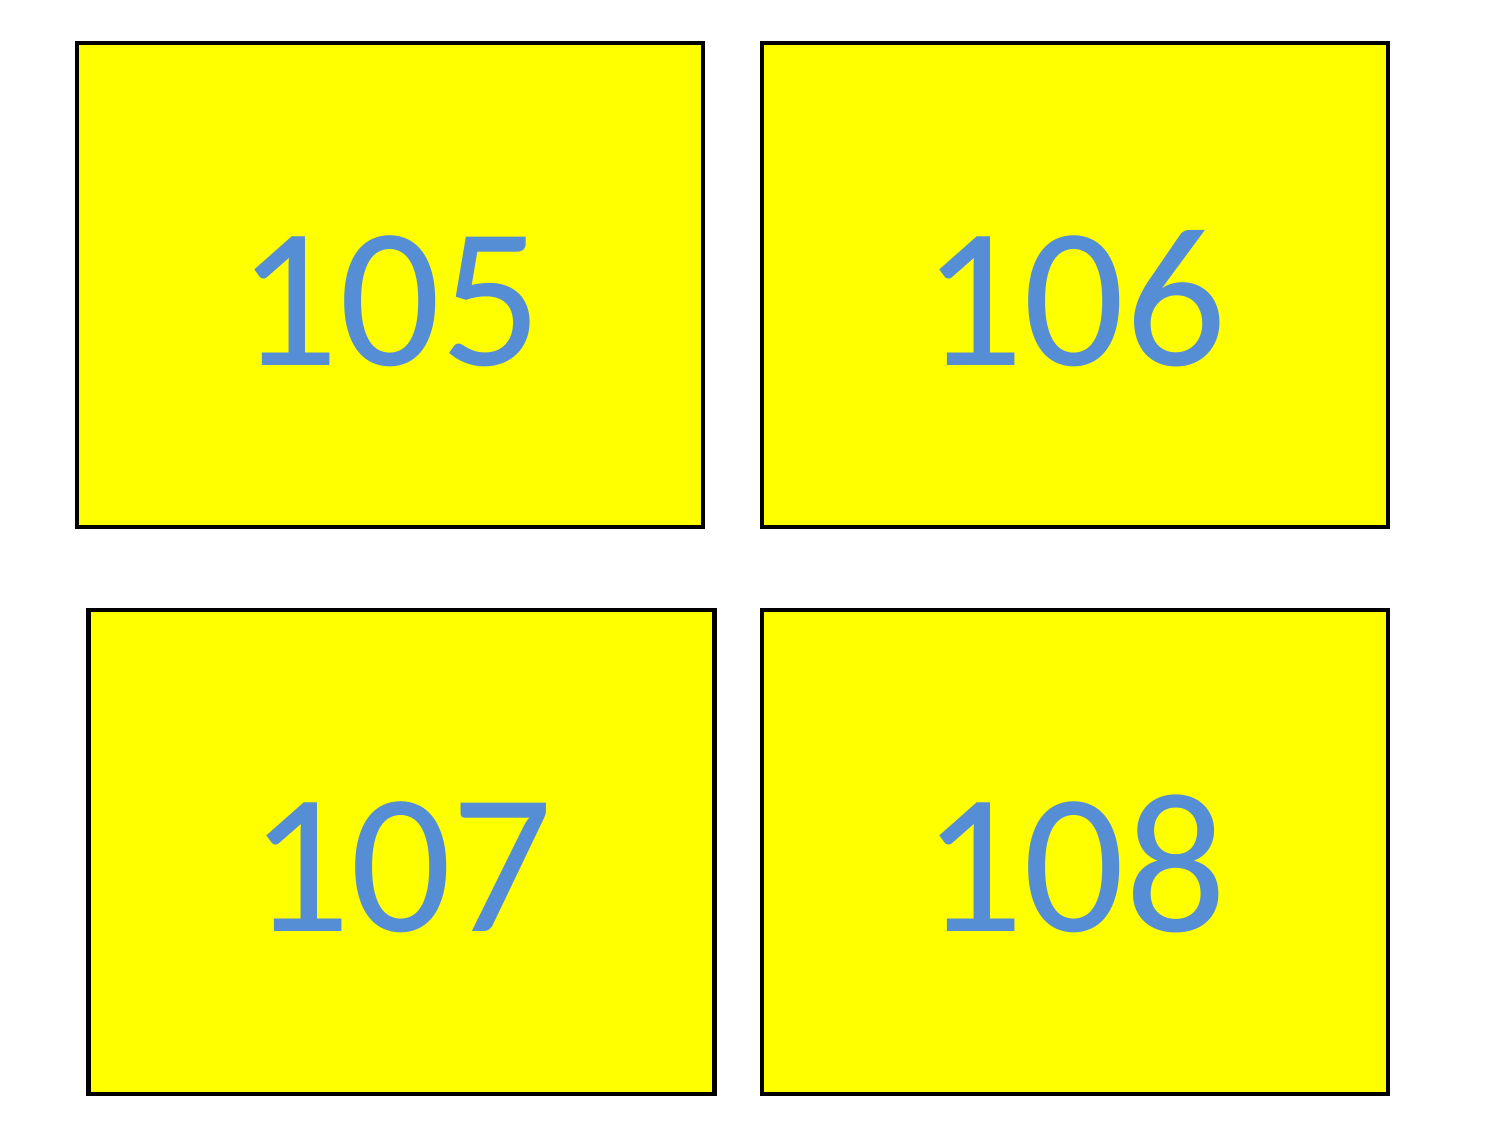

V jakých jednotkách měříme elektrický proud?
105
V jakých jednotkách měříme elektrické napětí?
106
Jaké znáš zdroje elektrického napětí?
107
Co jsou elektrické vodiče?
108